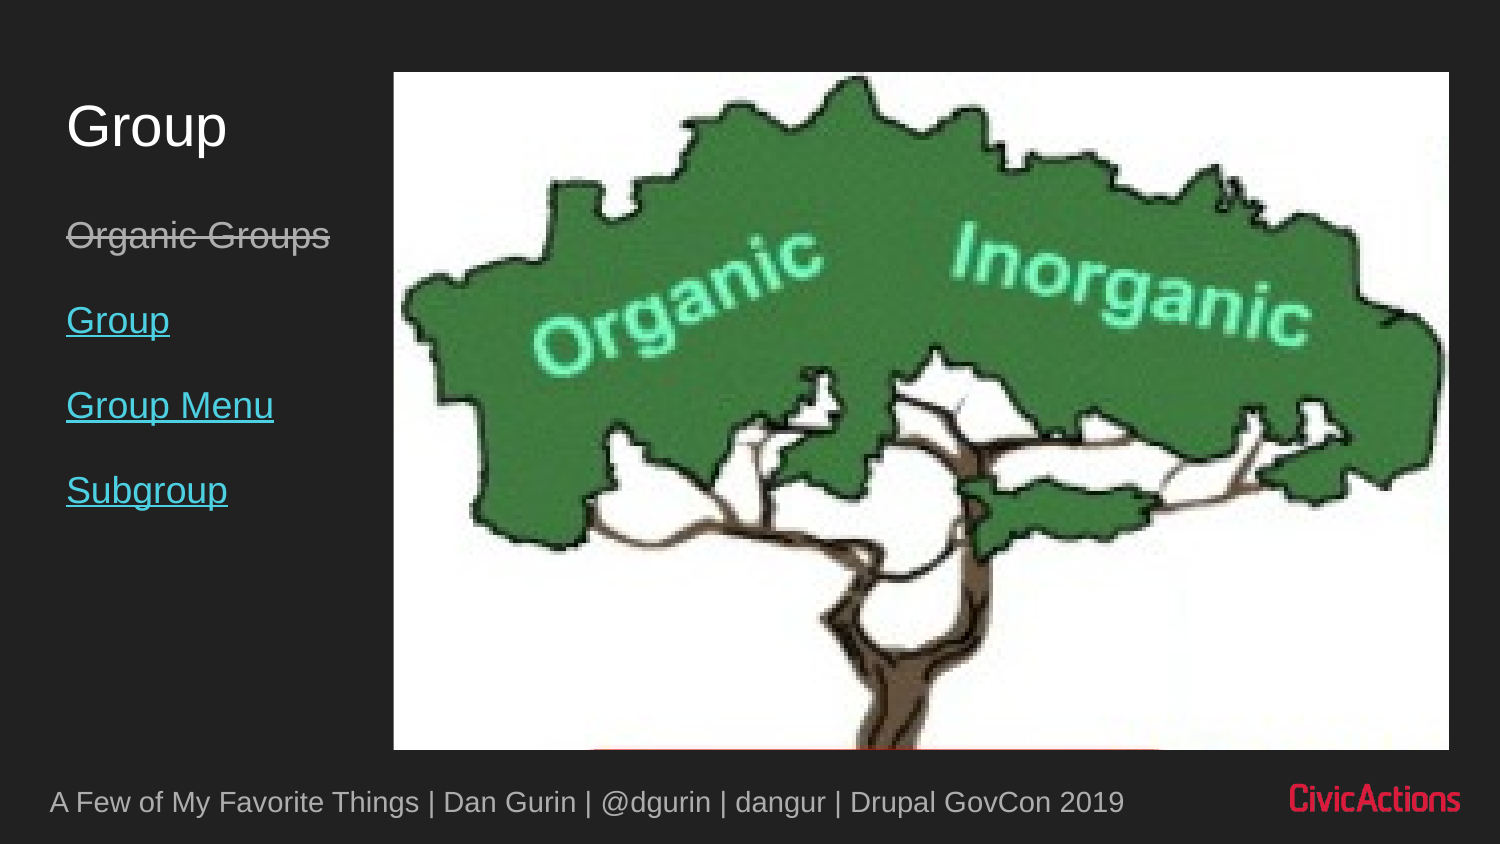

# Group
Organic Groups
Group
Group Menu
Subgroup